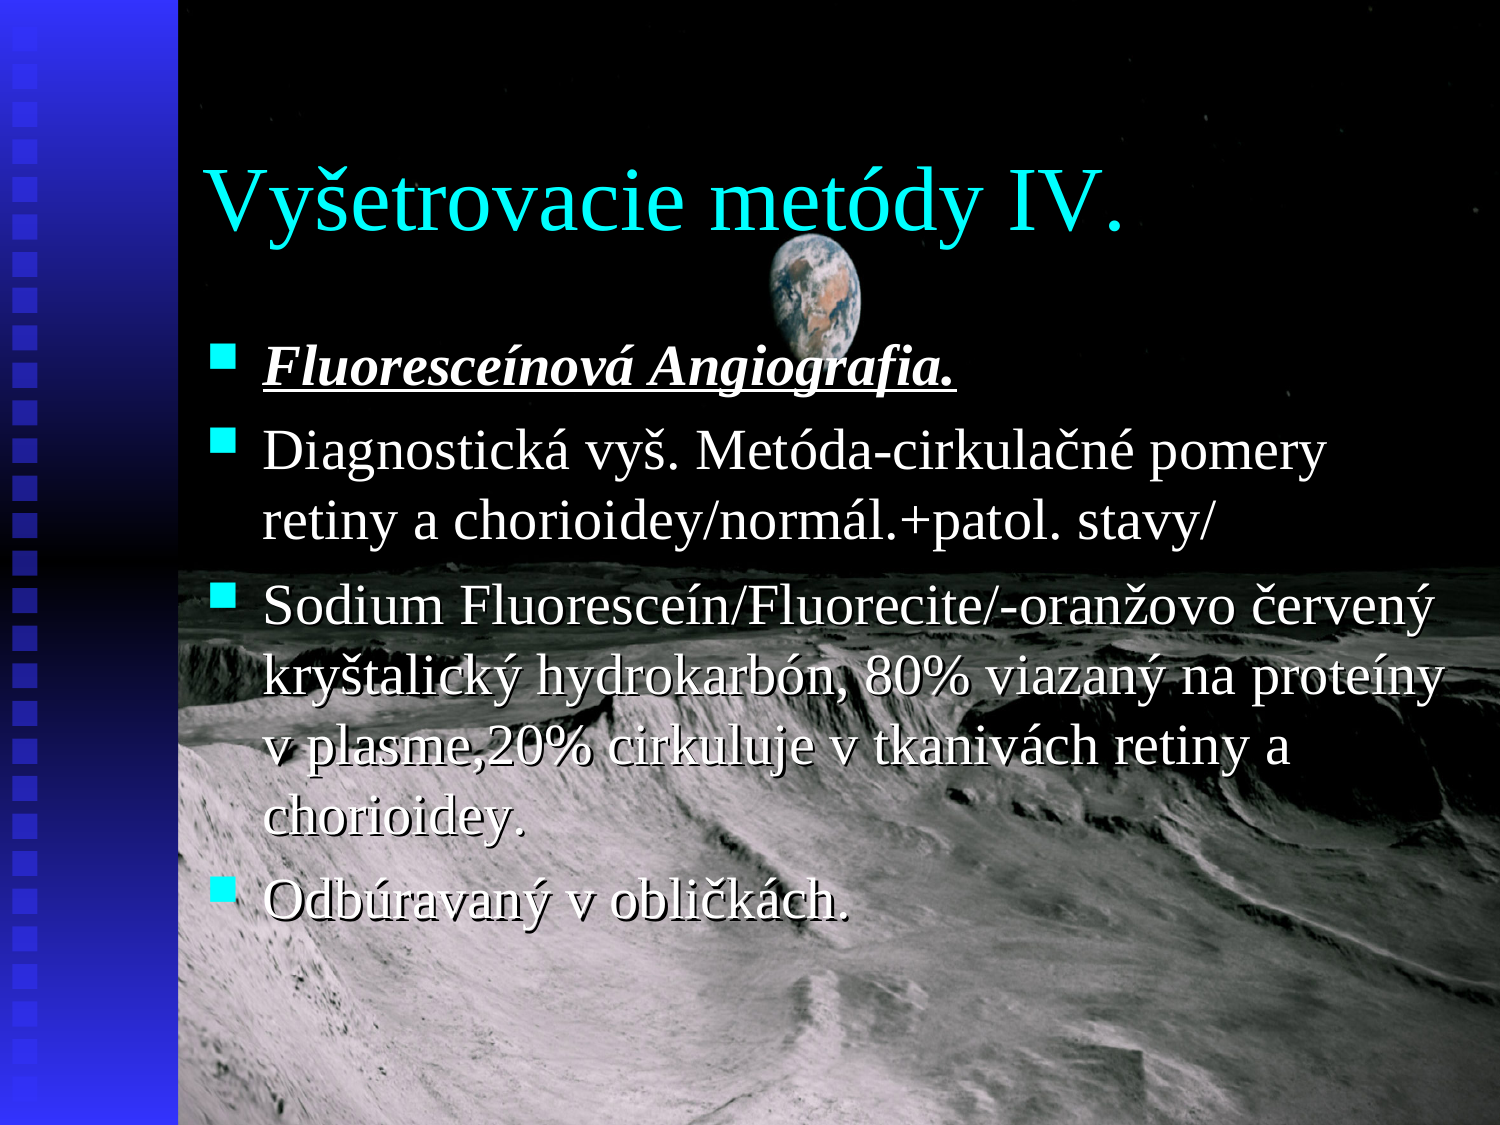

# Vyšetrovacie metódy IV.
Fluoresceínová Angiografia.
Diagnostická vyš. Metóda-cirkulačné pomery retiny a chorioidey/normál.+patol. stavy/
Sodium Fluoresceín/Fluorecite/-oranžovo červený kryštalický hydrokarbón, 80% viazaný na proteíny v plasme,20% cirkuluje v tkanivách retiny a chorioidey.
Odbúravaný v obličkách.